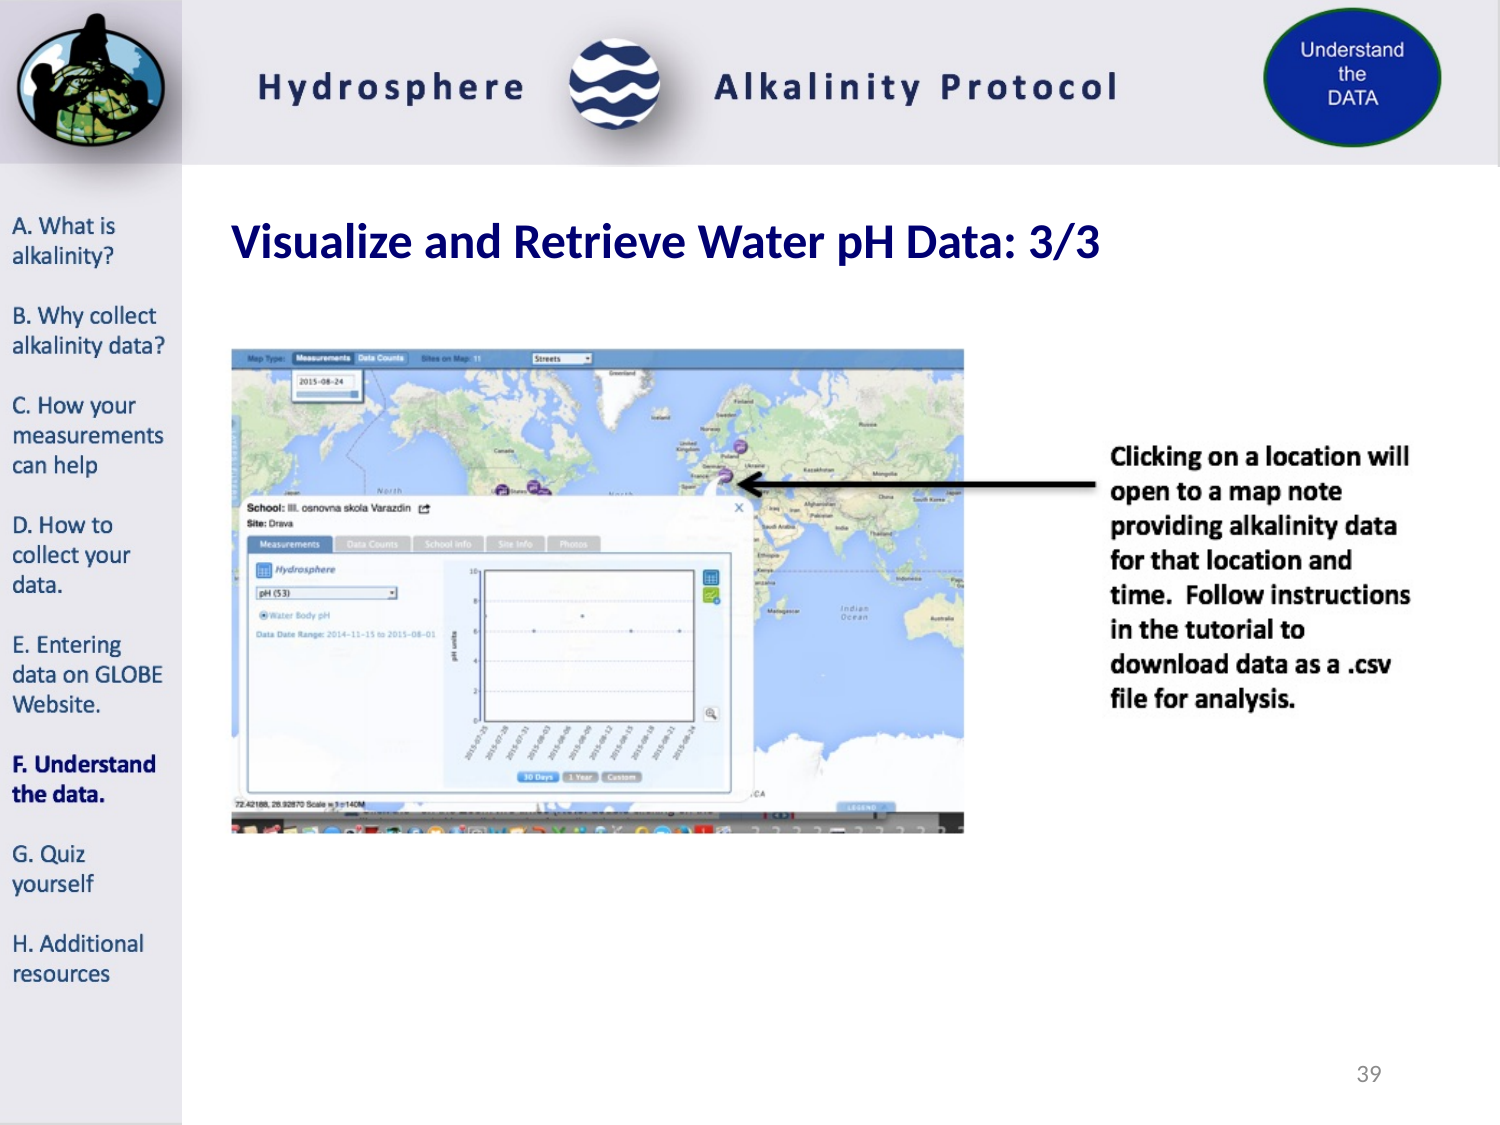

# Visualize and Retrieve Water pH Data: 3/3